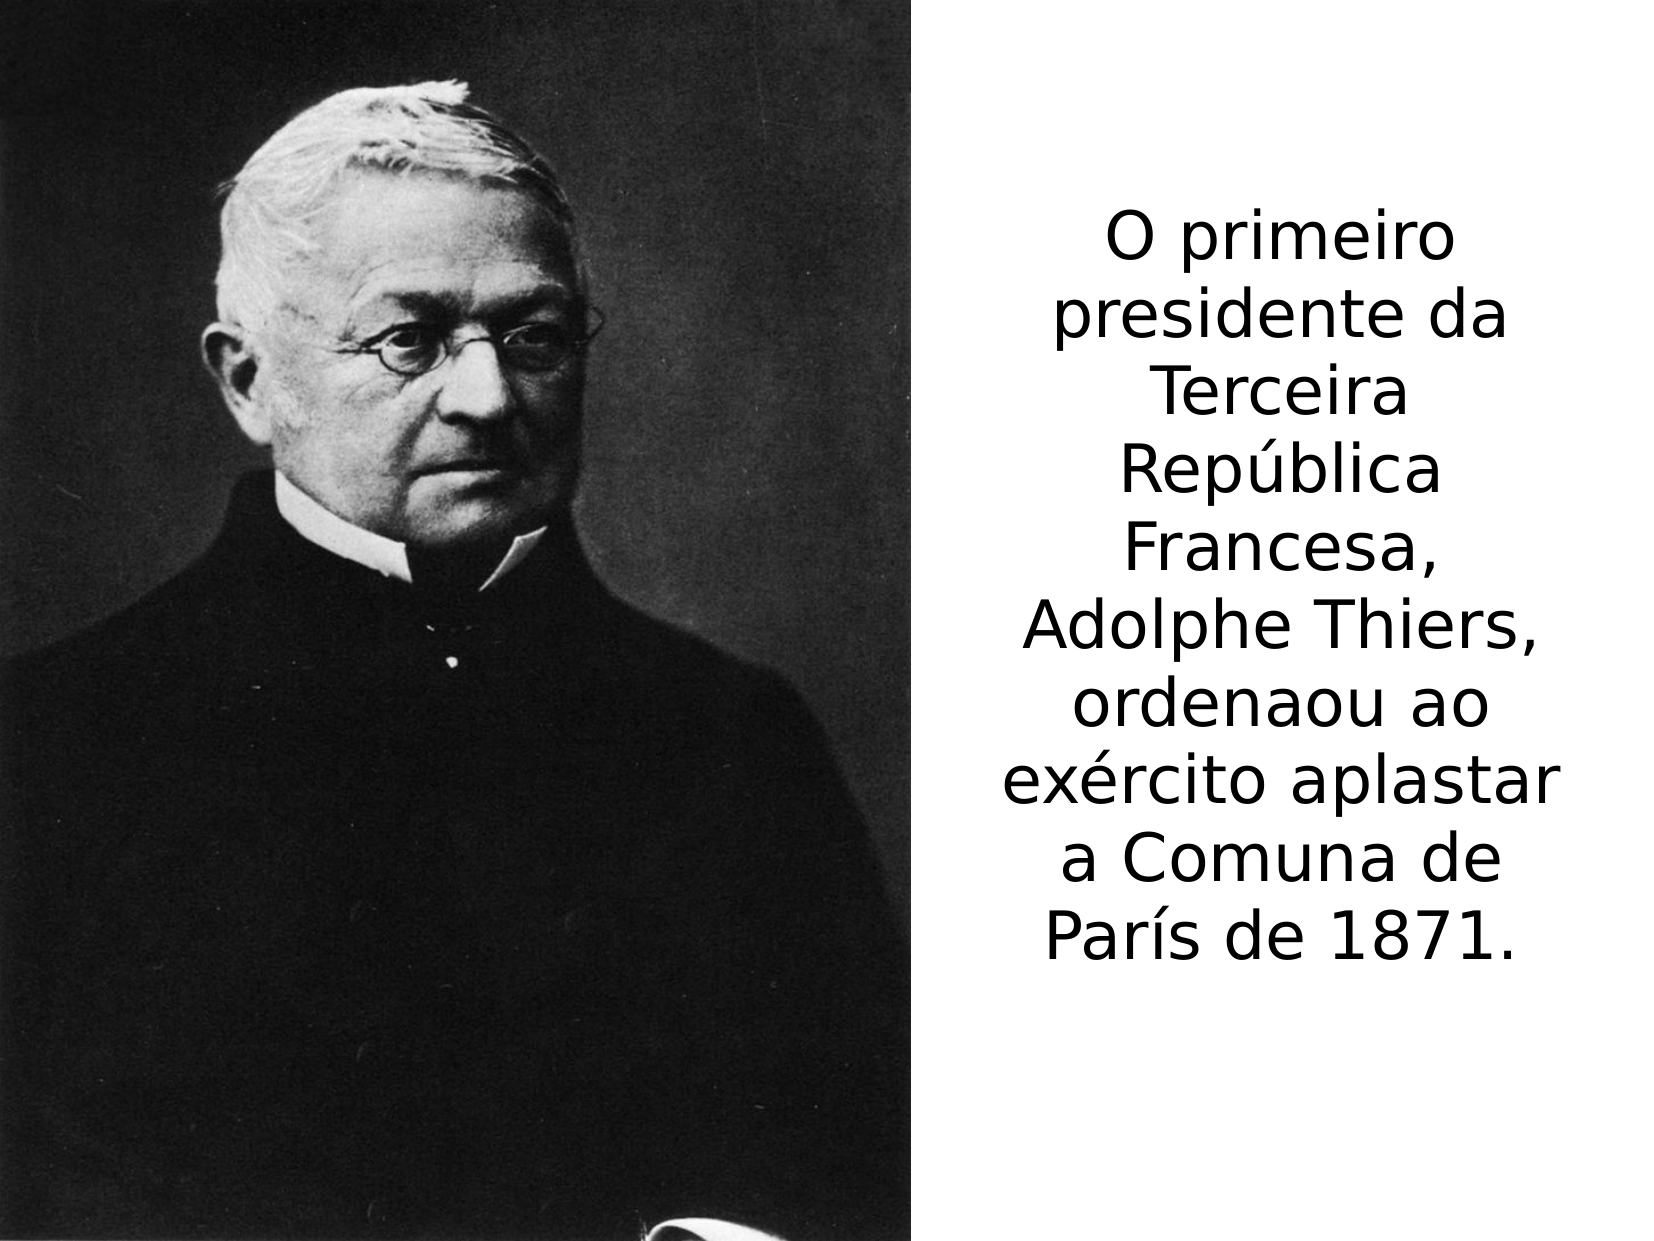

O primeiro presidente da Terceira República Francesa, Adolphe Thiers, ordenaou ao exército aplastar a Comuna de París de 1871.